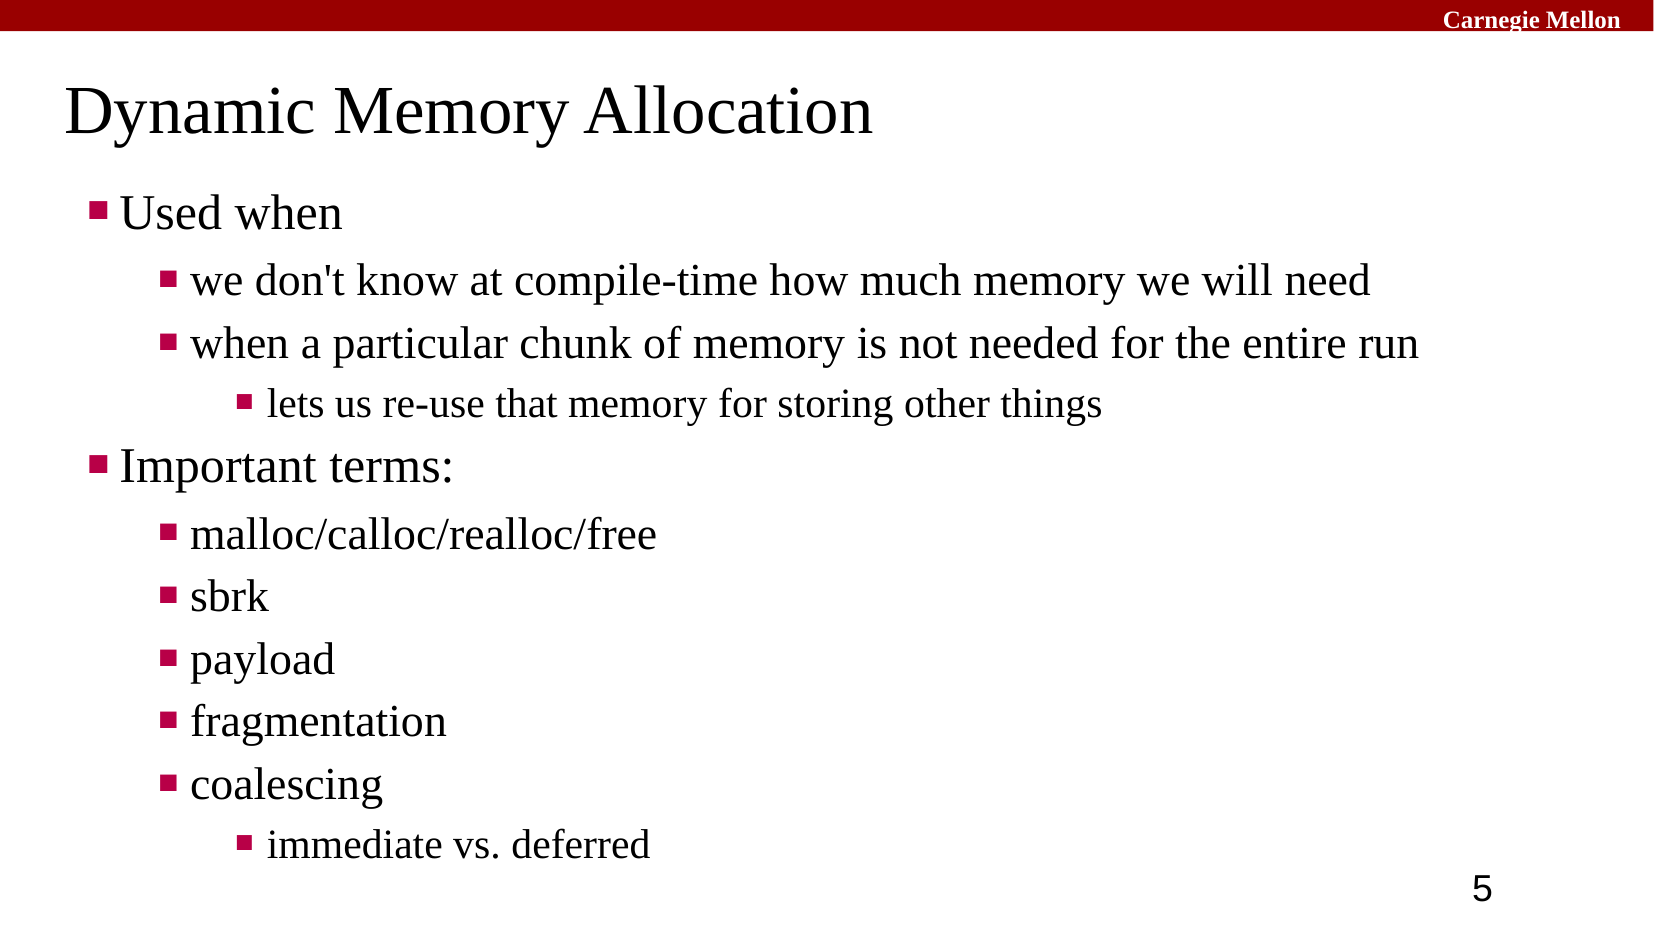

# Dynamic Memory Allocation
Used when
we don't know at compile-time how much memory we will need
when a particular chunk of memory is not needed for the entire run
lets us re-use that memory for storing other things
Important terms:
malloc/calloc/realloc/free
sbrk
payload
fragmentation
coalescing
immediate vs. deferred